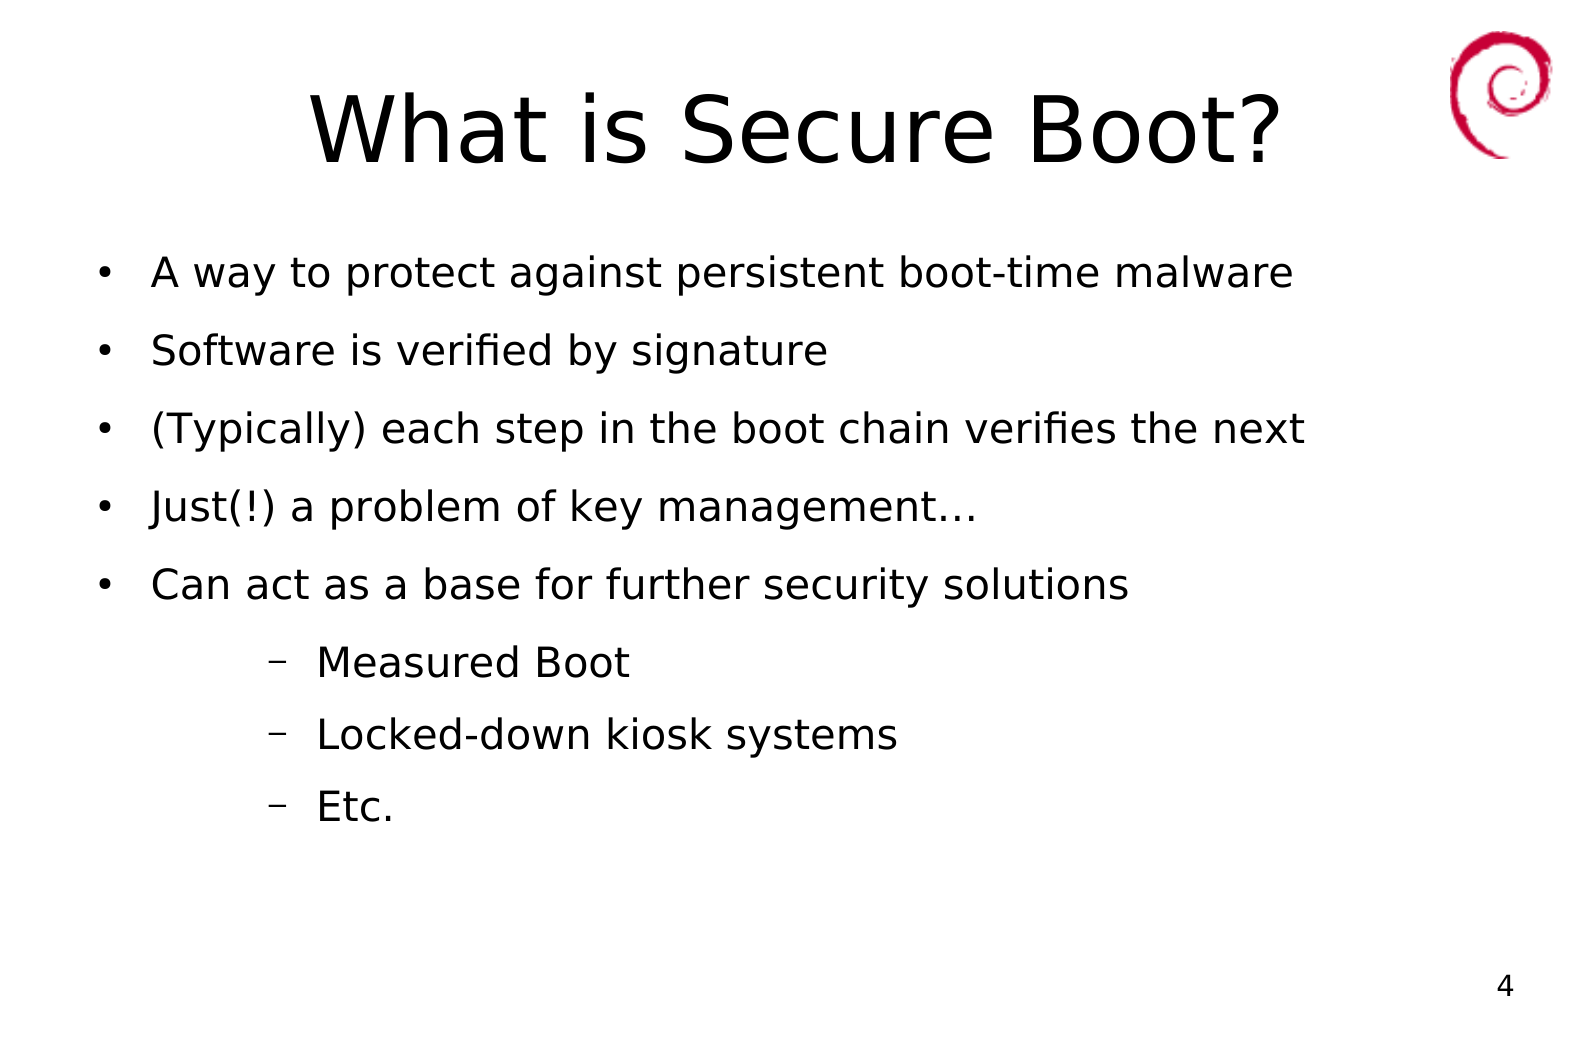

# What is Secure Boot?
A way to protect against persistent boot-time malware
Software is verified by signature
(Typically) each step in the boot chain verifies the next
Just(!) a problem of key management…
Can act as a base for further security solutions
Measured Boot
Locked-down kiosk systems
Etc.
4